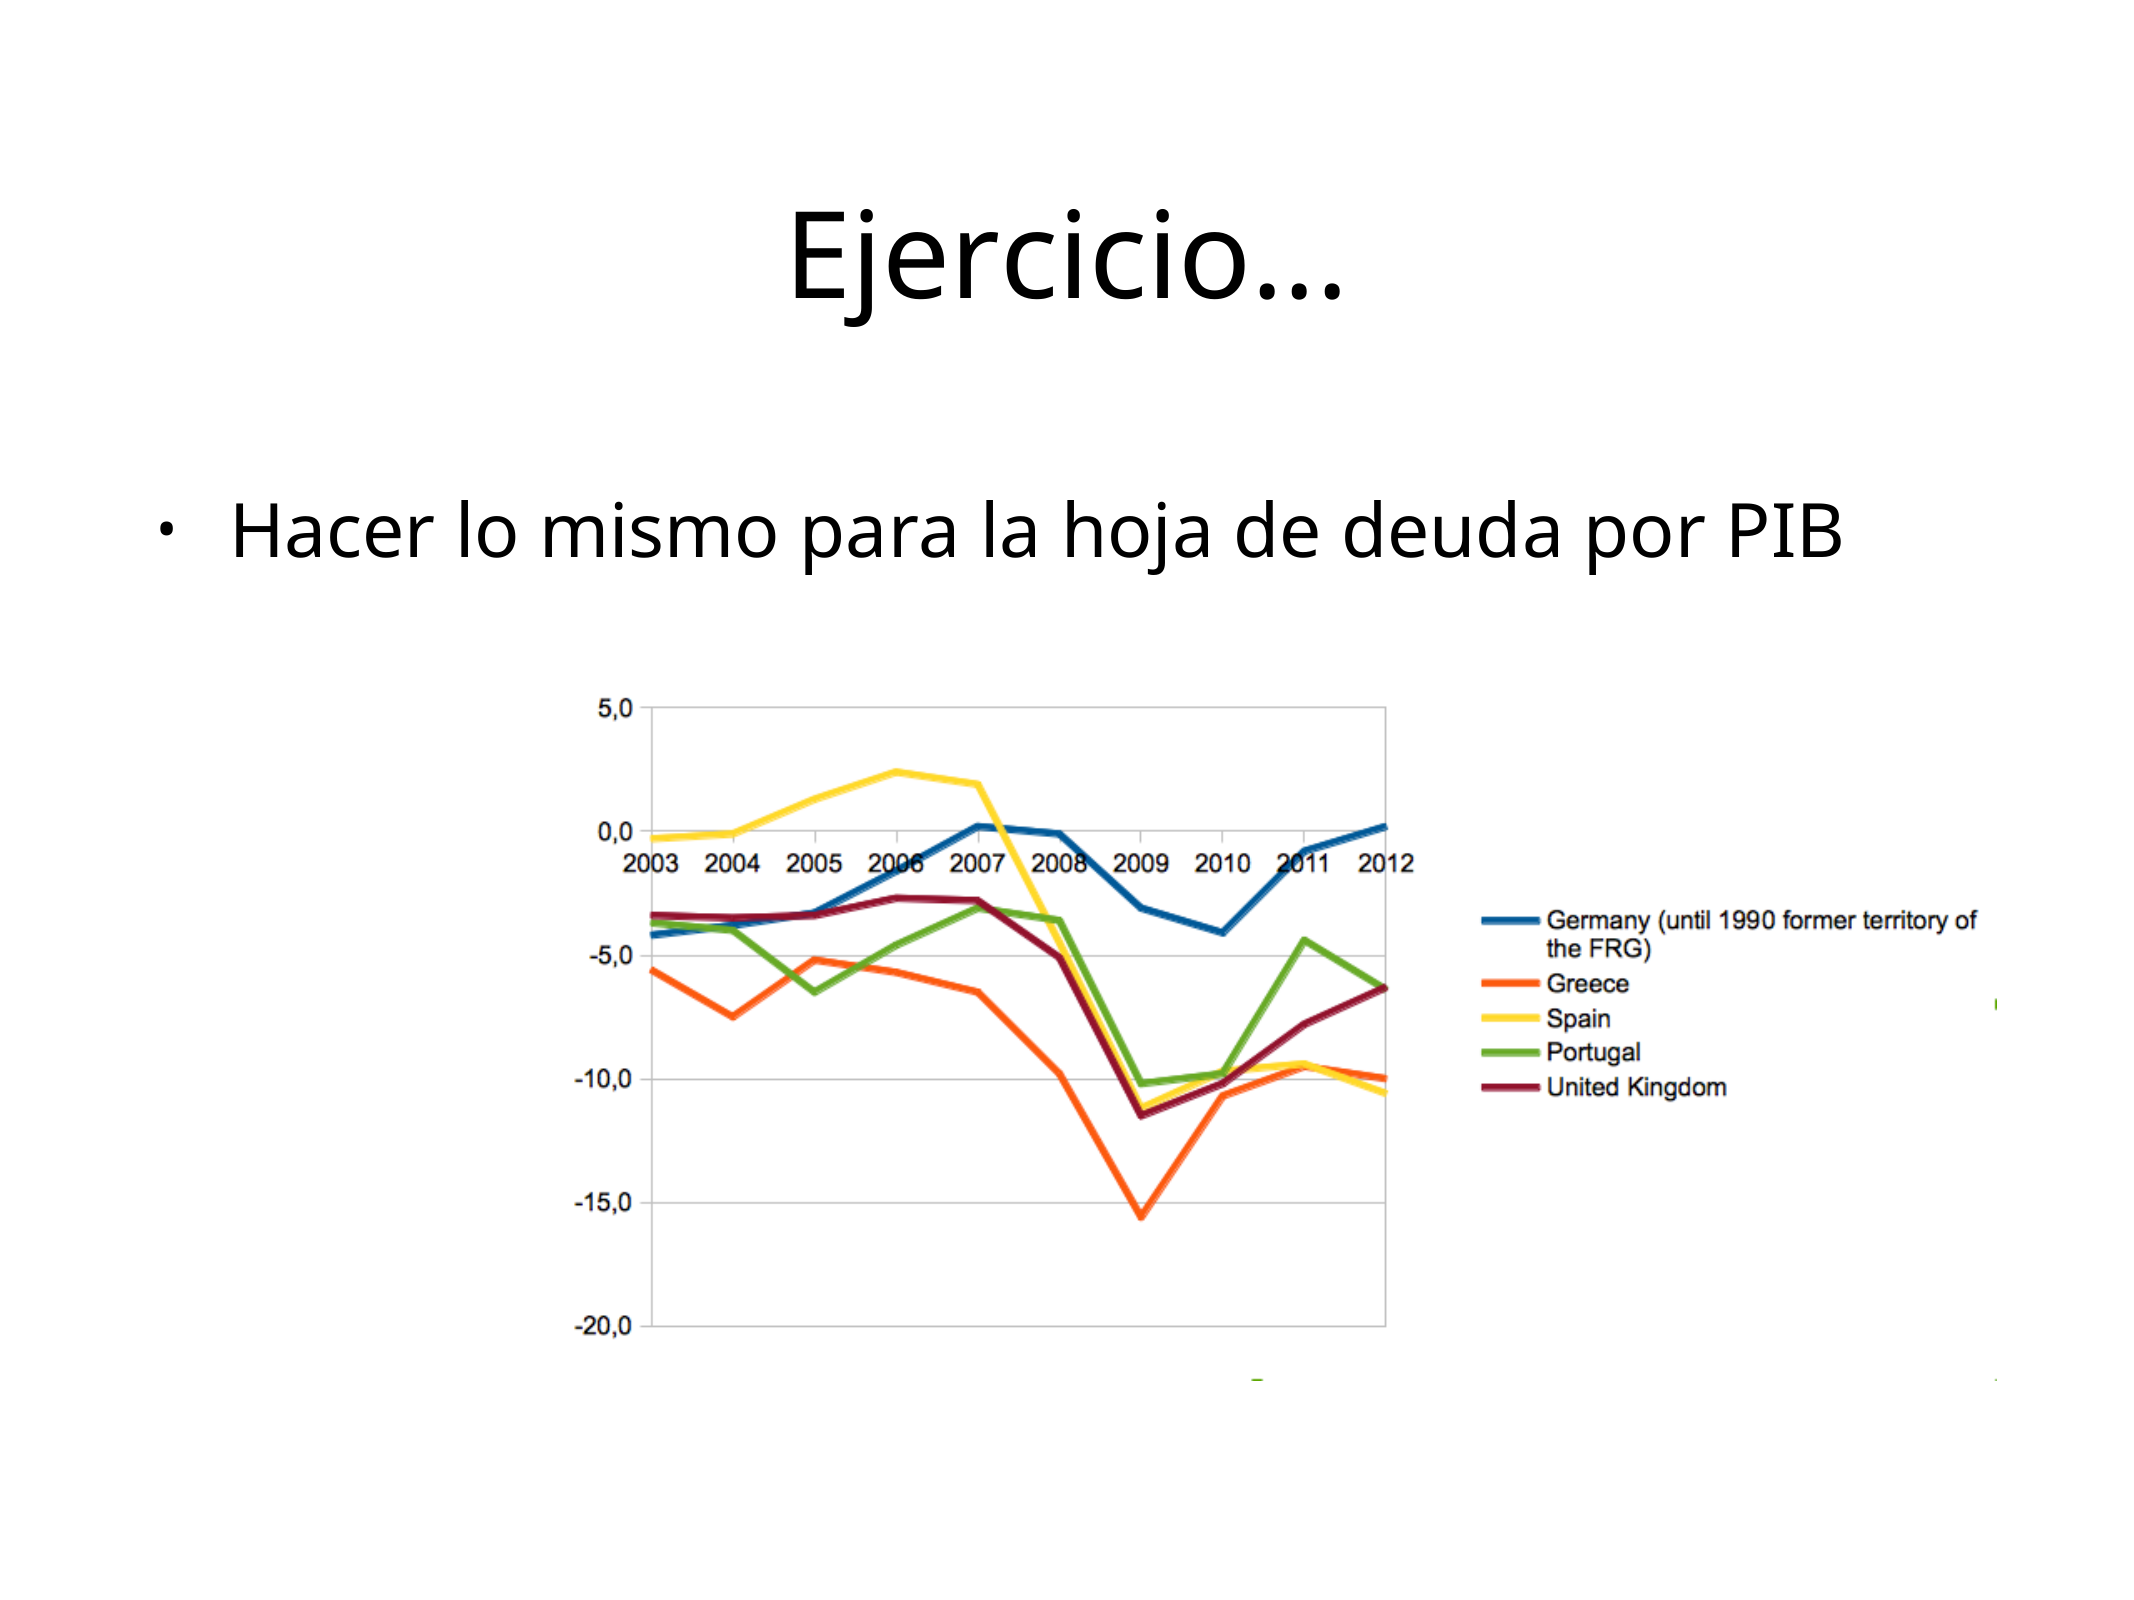

# Ejercicio...
Hacer lo mismo para la hoja de deuda por PIB